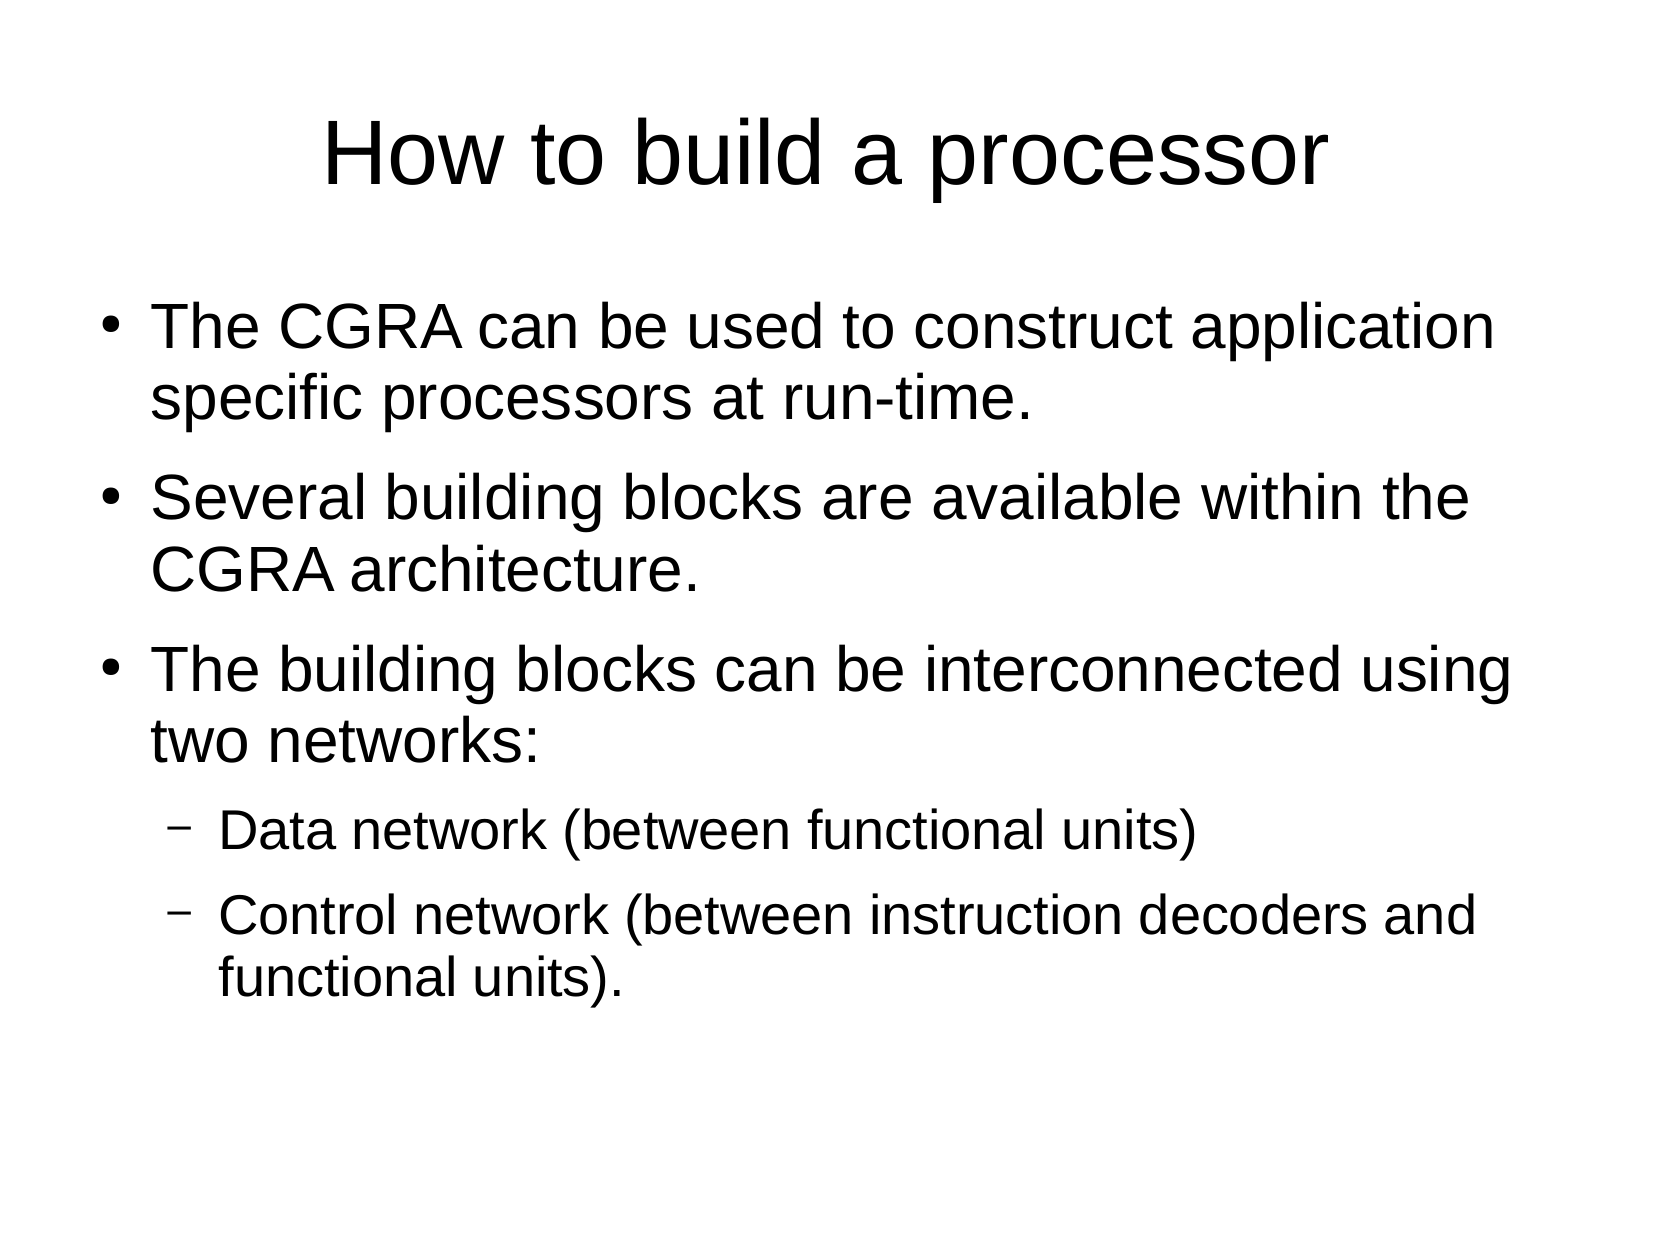

# How to build a processor
The CGRA can be used to construct application specific processors at run-time.
Several building blocks are available within the CGRA architecture.
The building blocks can be interconnected using two networks:
Data network (between functional units)
Control network (between instruction decoders and functional units).